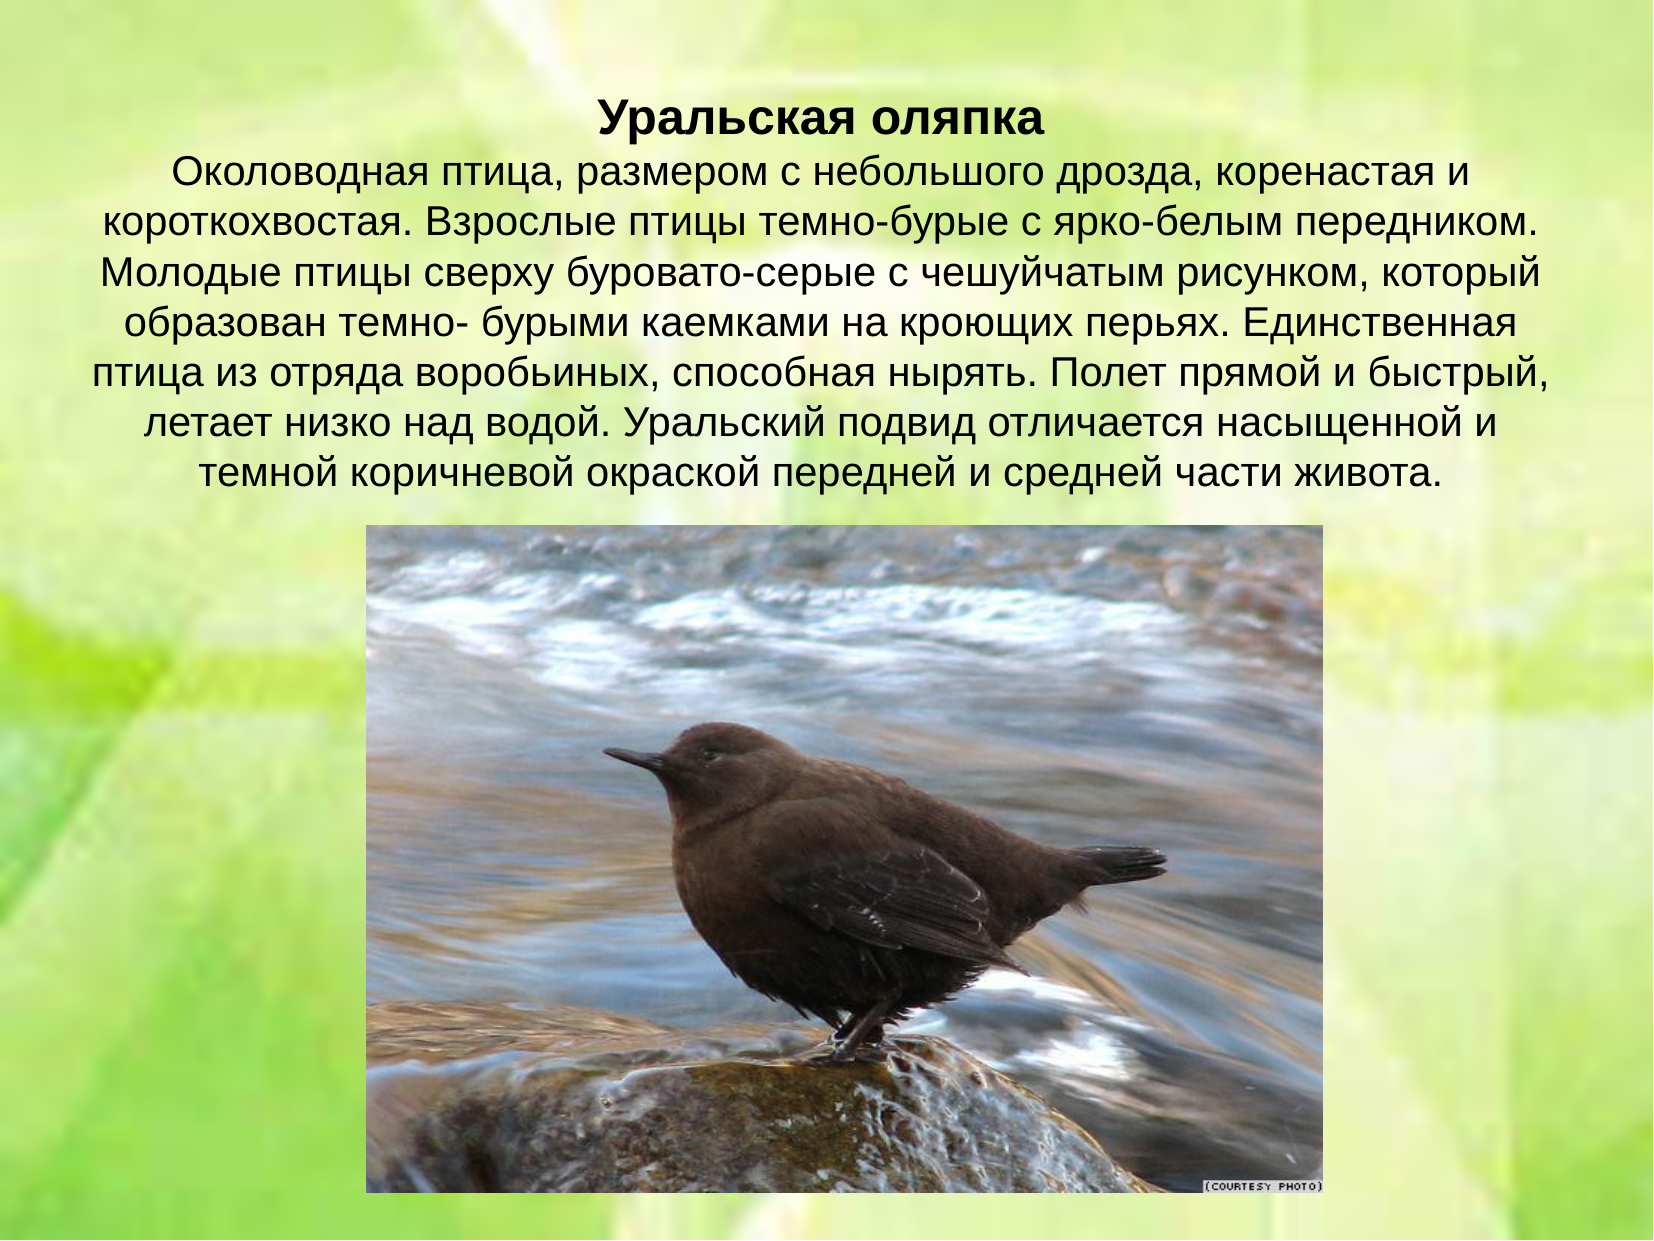

#
Уральская оляпка
Околоводная птица, размером с небольшого дрозда, коренастая и короткохвостая. Взрослые птицы темно-бурые с ярко-белым передником. Молодые птицы сверху буровато-серые с чешуйчатым рисунком, который образован темно- бурыми каемками на кроющих перьях. Единственная птица из отряда воробьиных, способная нырять. Полет прямой и быстрый, летает низко над водой. Уральский подвид отличается насыщенной и темной коричневой окраской передней и средней части живота.